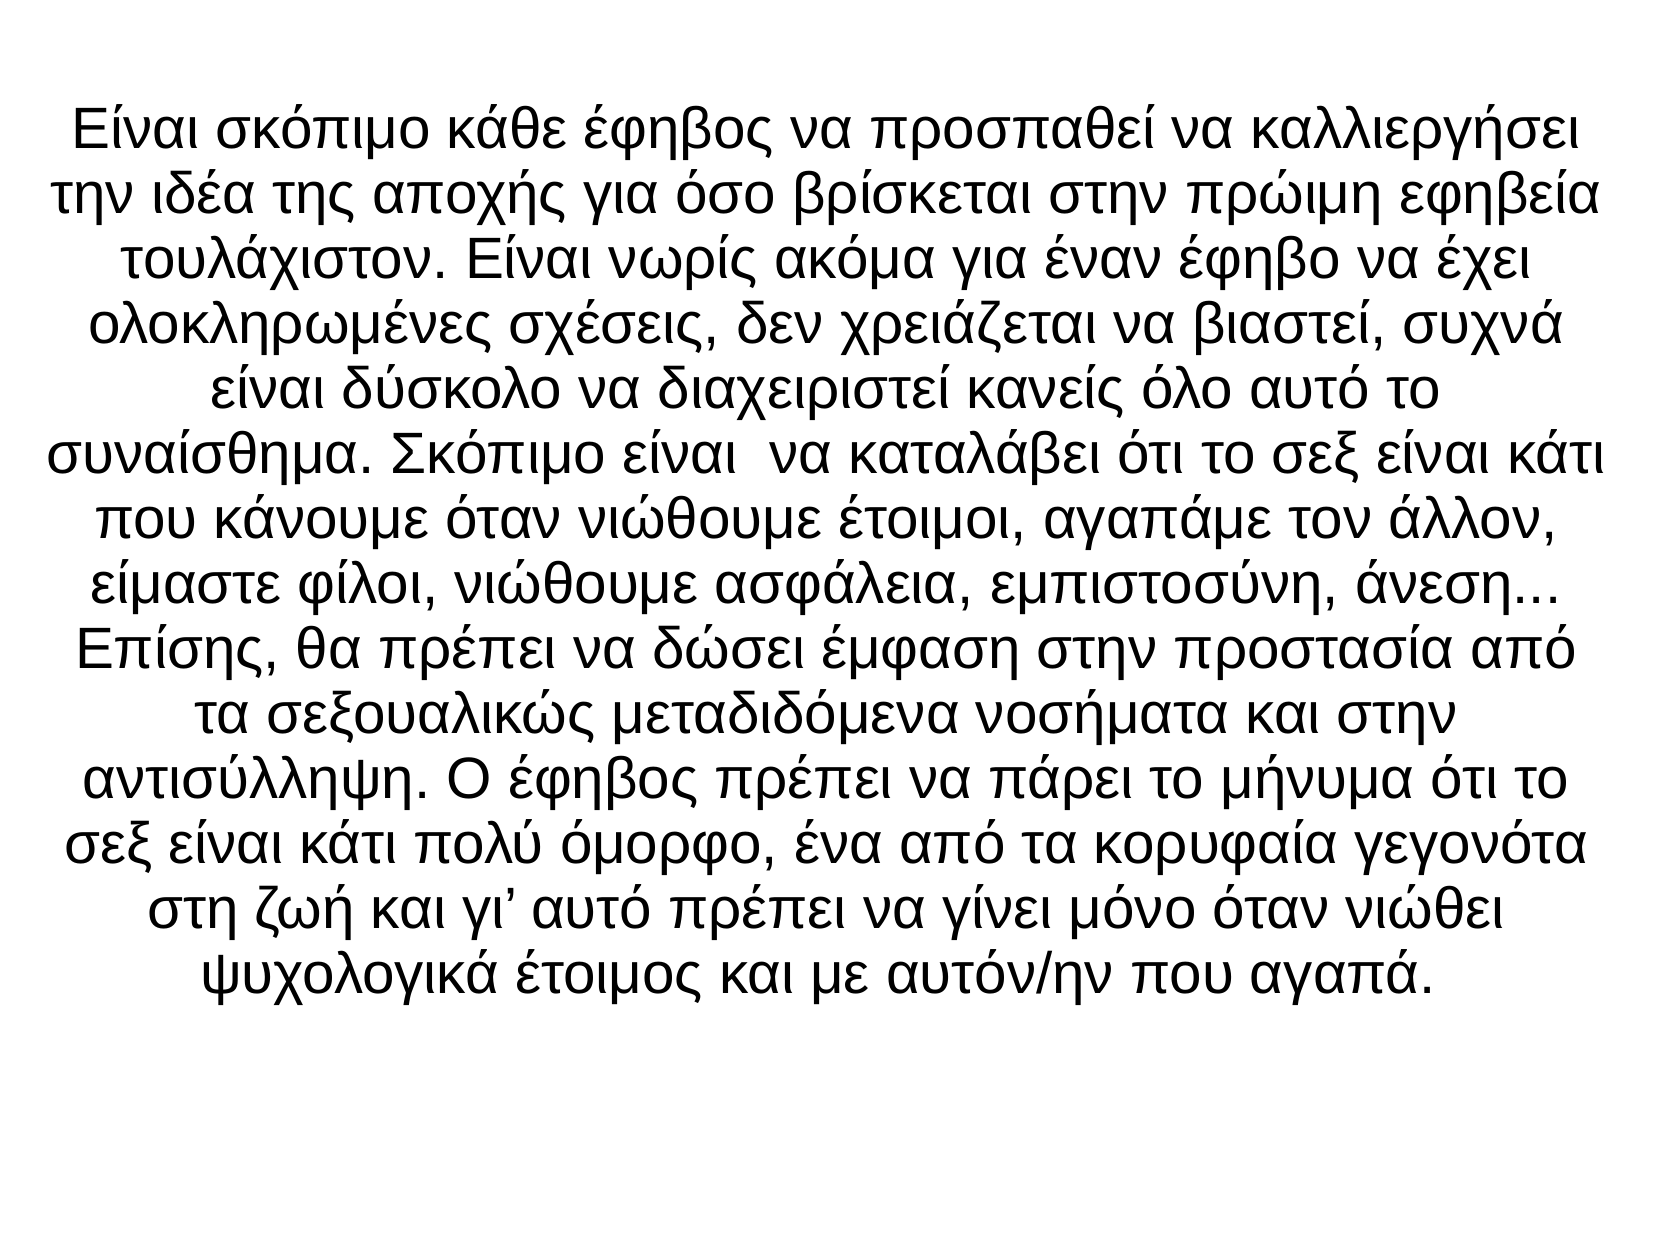

Είναι σκόπιμο κάθε έφηβος να προσπαθεί να καλλιεργήσει την ιδέα της αποχής για όσο βρίσκεται στην πρώιμη εφηβεία τουλάχιστον. Είναι νωρίς ακόμα για έναν έφηβο να έχει ολοκληρωμένες σχέσεις, δεν χρειάζεται να βιαστεί, συχνά είναι δύσκολο να διαχειριστεί κανείς όλο αυτό το συναίσθημα. Σκόπιμο είναι να καταλάβει ότι το σεξ είναι κάτι που κάνουμε όταν νιώθουμε έτοιμοι, αγαπάμε τον άλλον, είμαστε φίλοι, νιώθουμε ασφάλεια, εμπιστοσύνη, άνεση... Επίσης, θα πρέπει να δώσει έμφαση στην προστασία από τα σεξουαλικώς μεταδιδόμενα νοσήματα και στην αντισύλληψη. O έφηβος πρέπει να πάρει το μήνυμα ότι το σεξ είναι κάτι πολύ όμορφο, ένα από τα κορυφαία γεγονότα στη ζωή και γι’ αυτό πρέπει να γίνει μόνο όταν νιώθει ψυχολογικά έτοιμος και με αυτόν/ην που αγαπά.